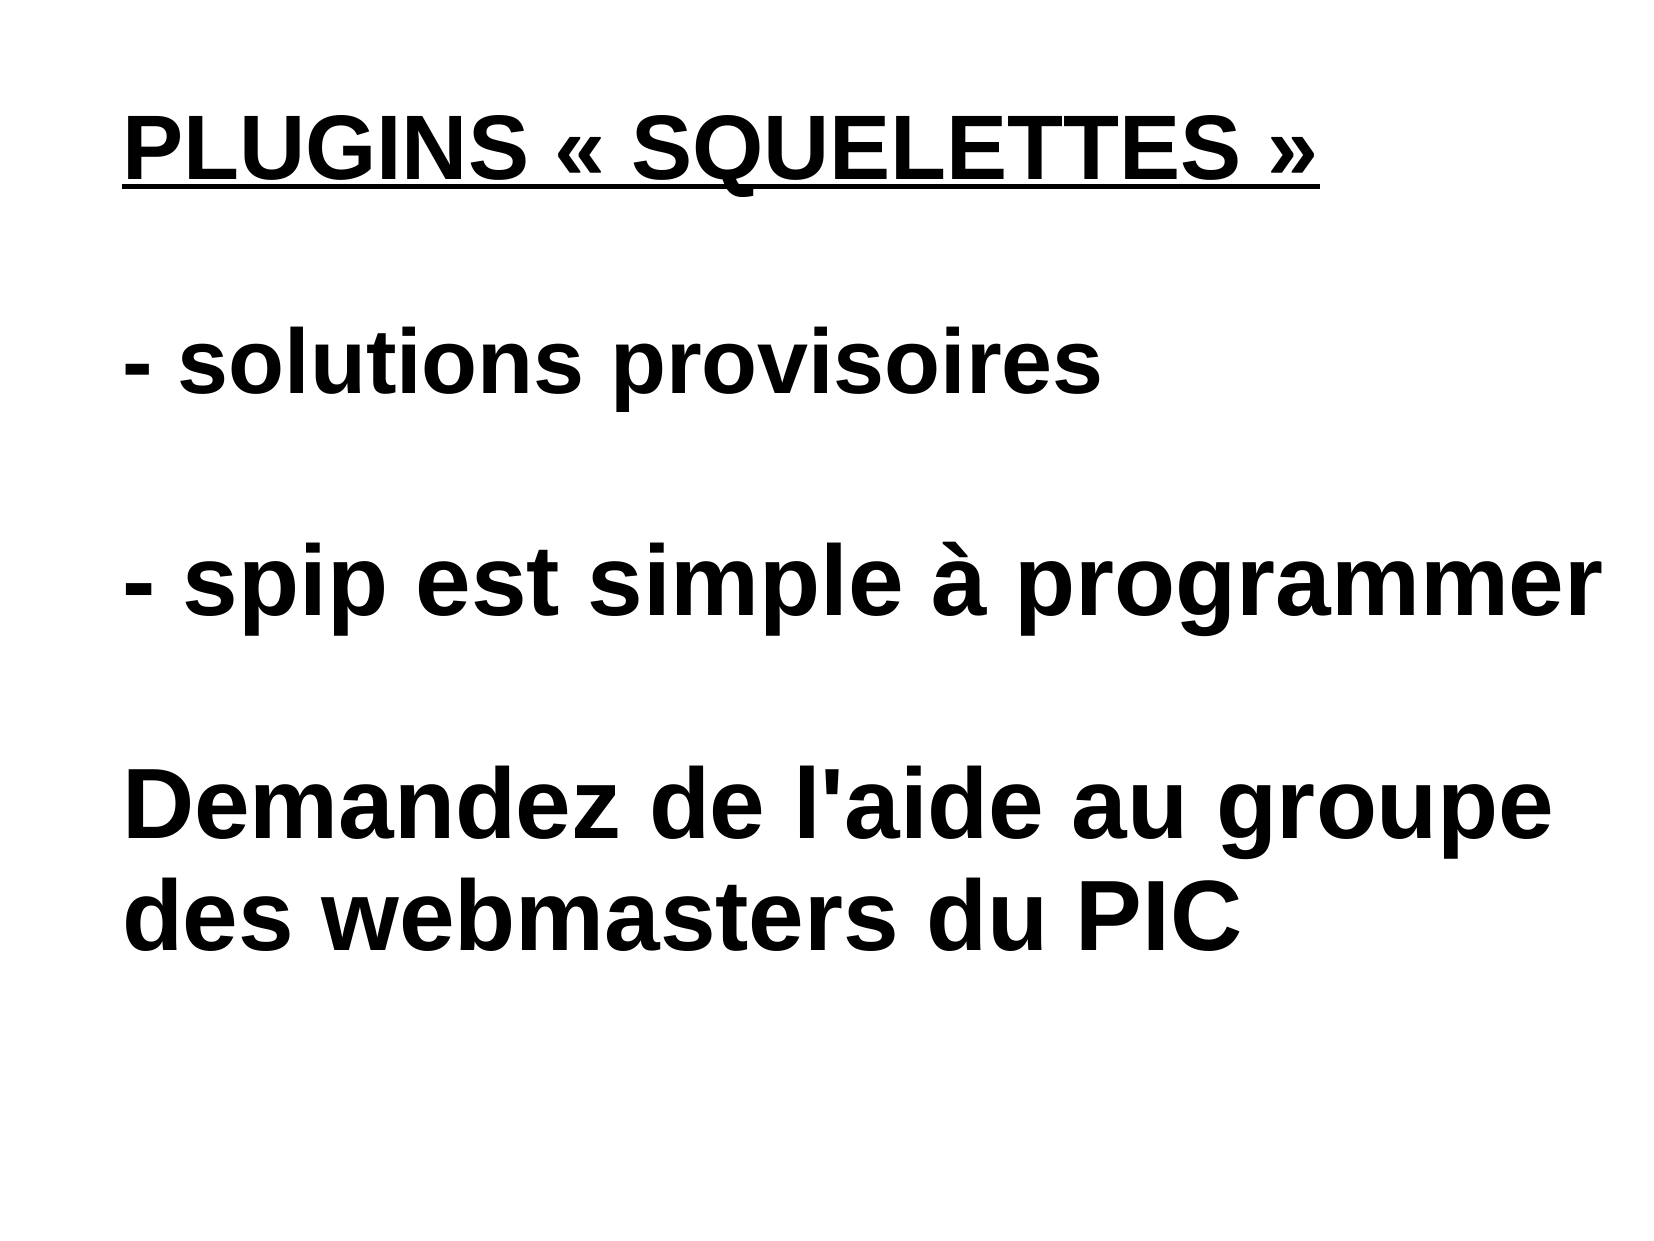

PLUGINS « SQUELETTES »
- solutions provisoires
- spip est simple à programmer
Demandez de l'aide au groupe des webmasters du PIC